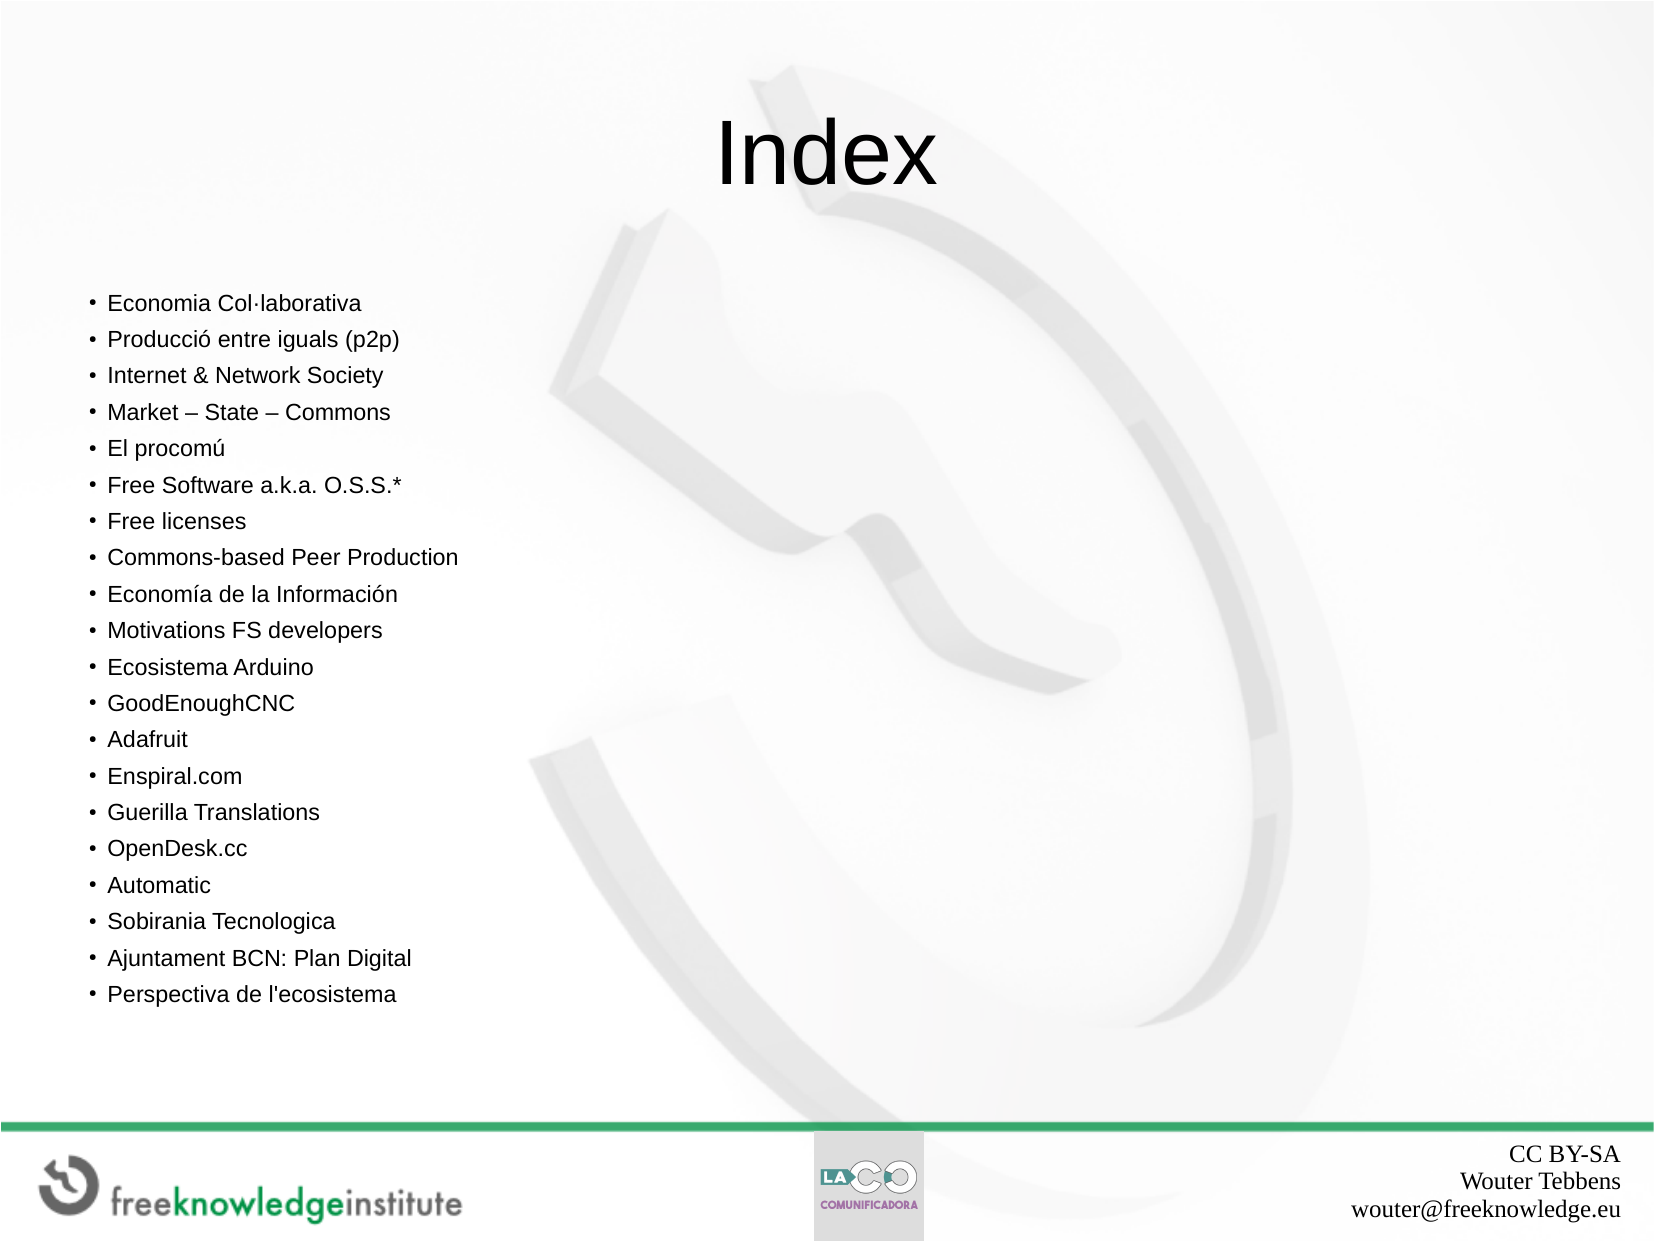

Index
# Economia Col·laborativa
Producció entre iguals (p2p)
Internet & Network Society
Market – State – Commons
El procomú
Free Software a.k.a. O.S.S.*
Free licenses
Commons-based Peer Production
Economía de la Información
Motivations FS developers
Ecosistema Arduino
GoodEnoughCNC
Adafruit
Enspiral.com
Guerilla Translations
OpenDesk.cc
Automatic
Sobirania Tecnologica
Ajuntament BCN: Plan Digital
Perspectiva de l'ecosistema